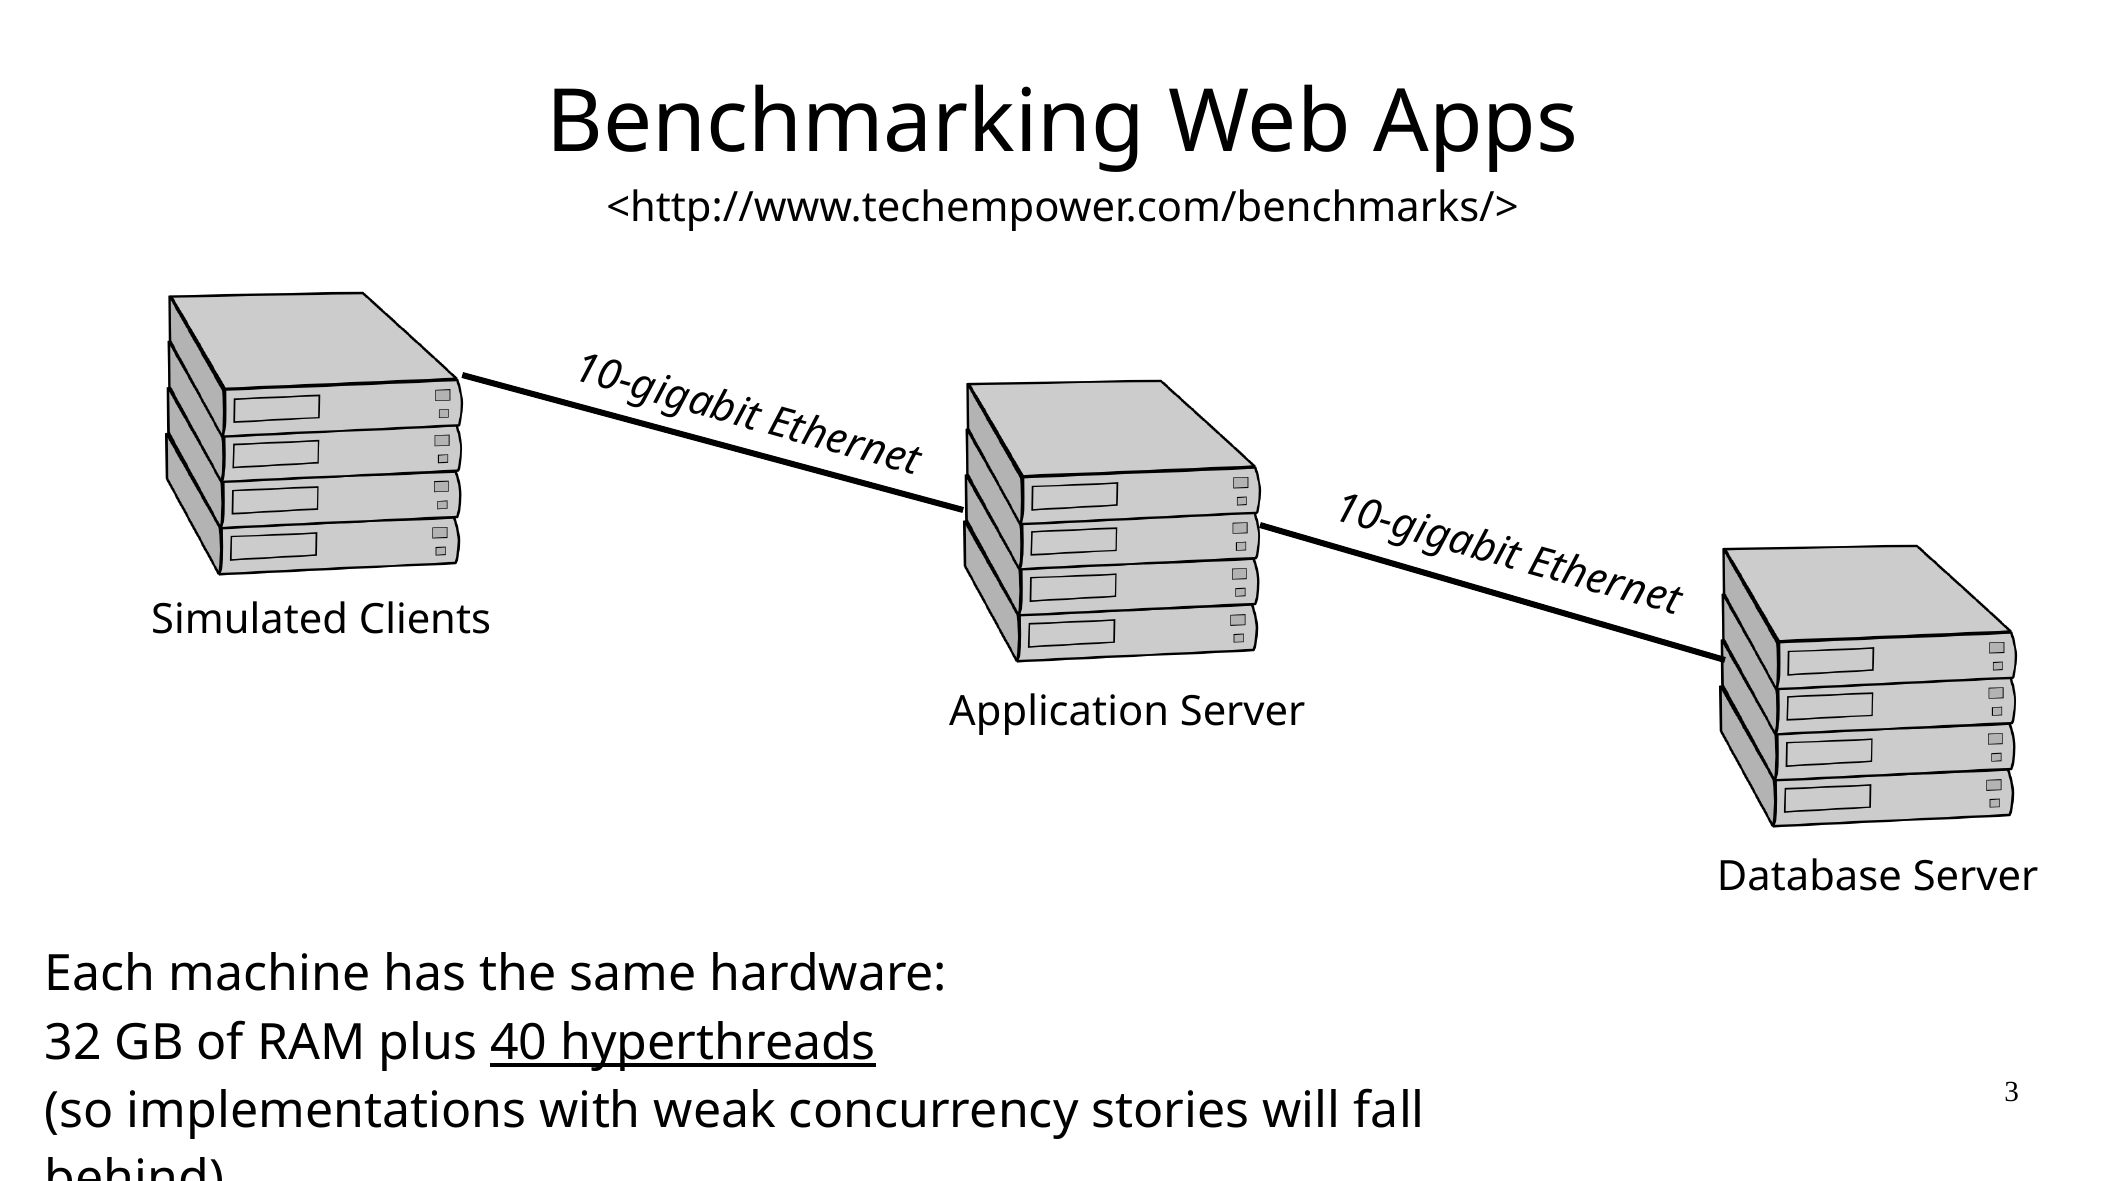

# Benchmarking Web Apps <http://www.techempower.com/benchmarks/>
10-gigabit Ethernet
10-gigabit Ethernet
Simulated Clients
Application Server
Database Server
Each machine has the same hardware:
32 GB of RAM plus 40 hyperthreads
(so implementations with weak concurrency stories will fall behind)
3